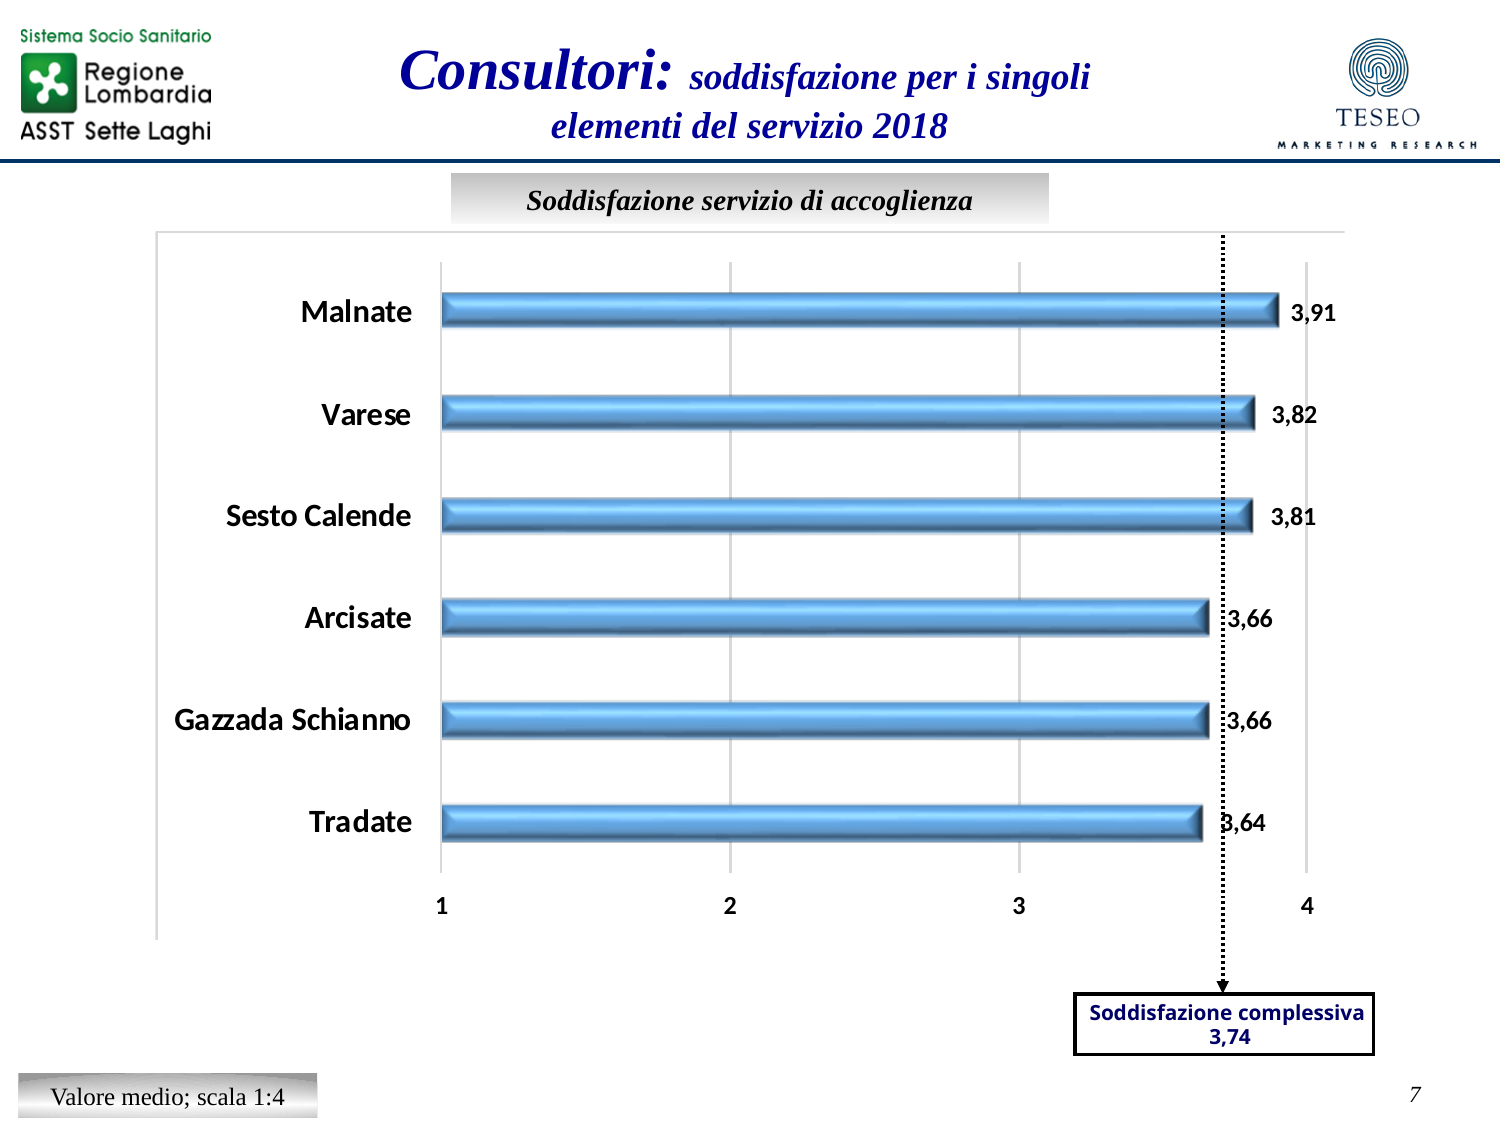

Consultori: soddisfazione per i singoli
elementi del servizio 2018
Soddisfazione servizio di accoglienza
Soddisfazione complessiva
3,74
Valore medio; scala 1:4